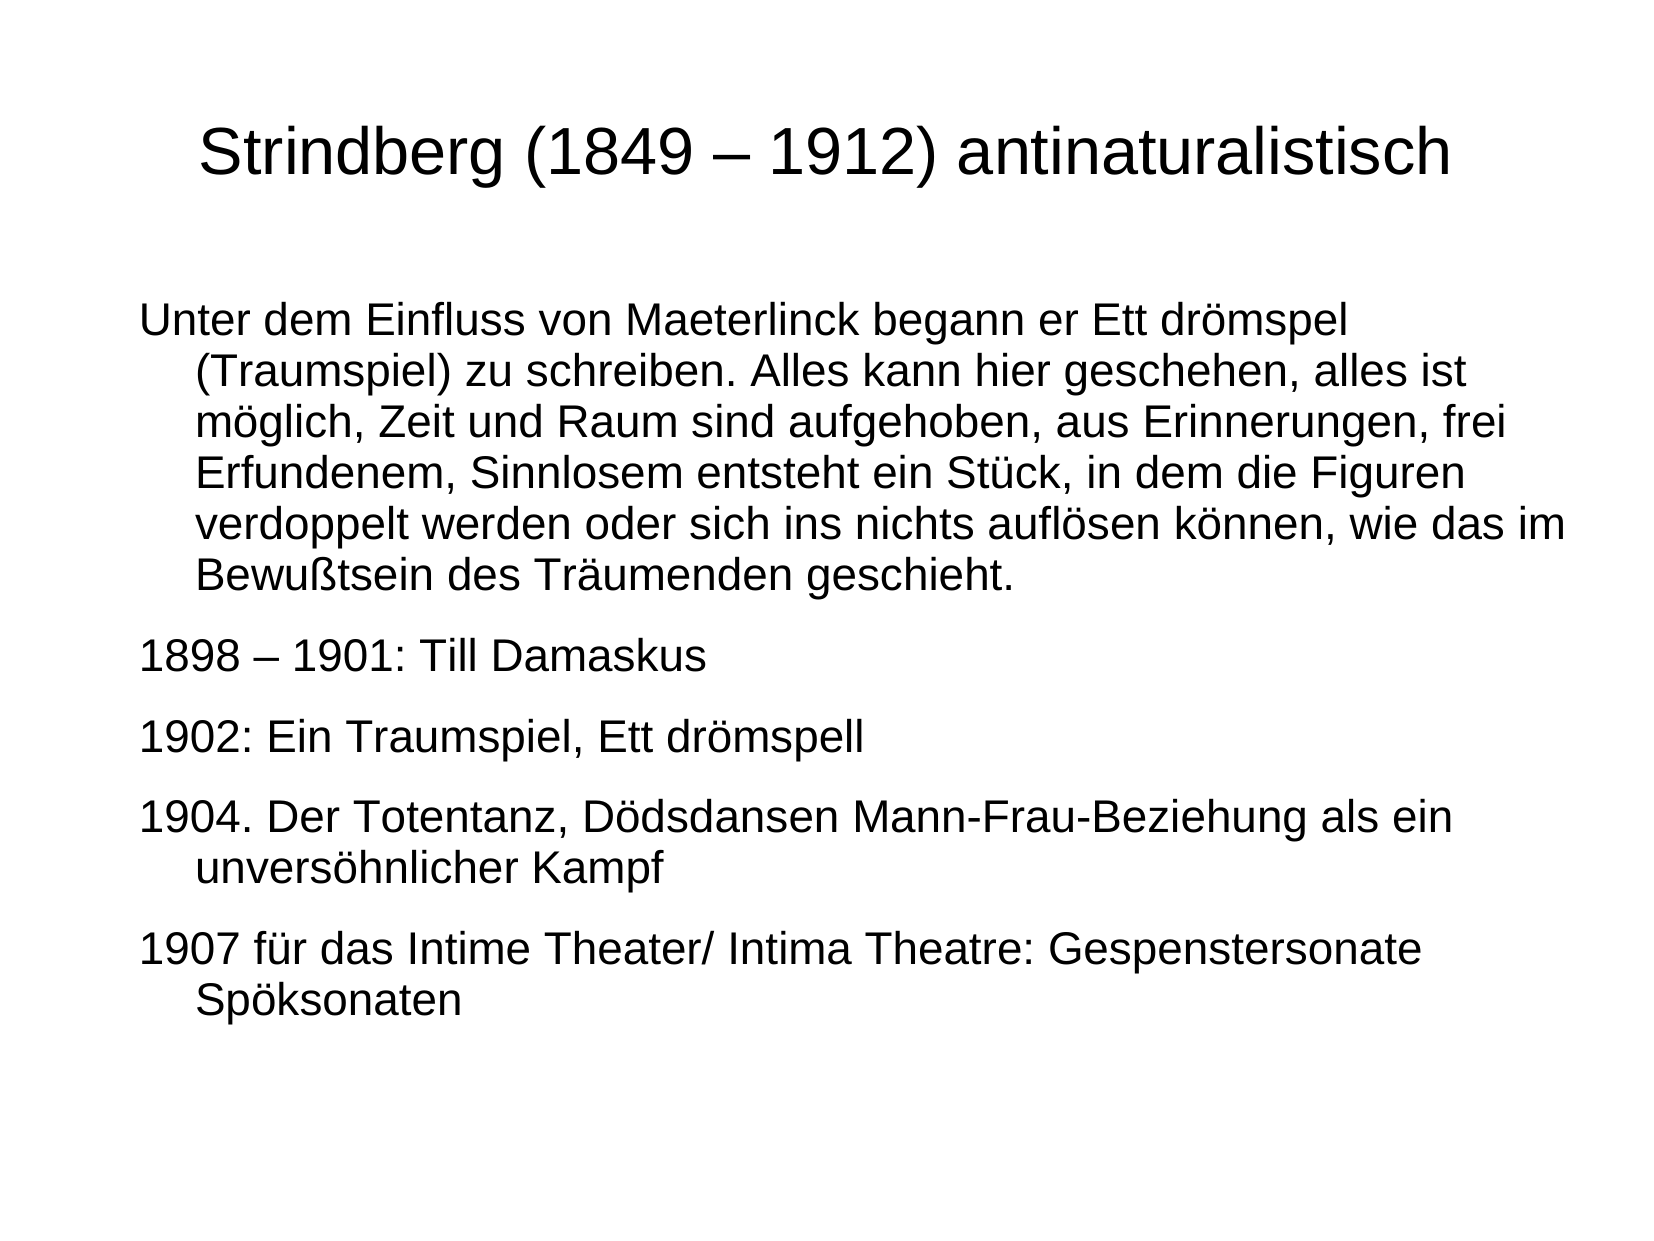

# Strindberg (1849 – 1912) antinaturalistisch
Unter dem Einfluss von Maeterlinck begann er Ett drömspel (Traumspiel) zu schreiben. Alles kann hier geschehen, alles ist möglich, Zeit und Raum sind aufgehoben, aus Erinnerungen, frei Erfundenem, Sinnlosem entsteht ein Stück, in dem die Figuren verdoppelt werden oder sich ins nichts auflösen können, wie das im Bewußtsein des Träumenden geschieht.
1898 – 1901: Till Damaskus
1902: Ein Traumspiel, Ett drömspell
1904. Der Totentanz, Dödsdansen Mann-Frau-Beziehung als ein unversöhnlicher Kampf
1907 für das Intime Theater/ Intima Theatre: Gespenstersonate Spöksonaten